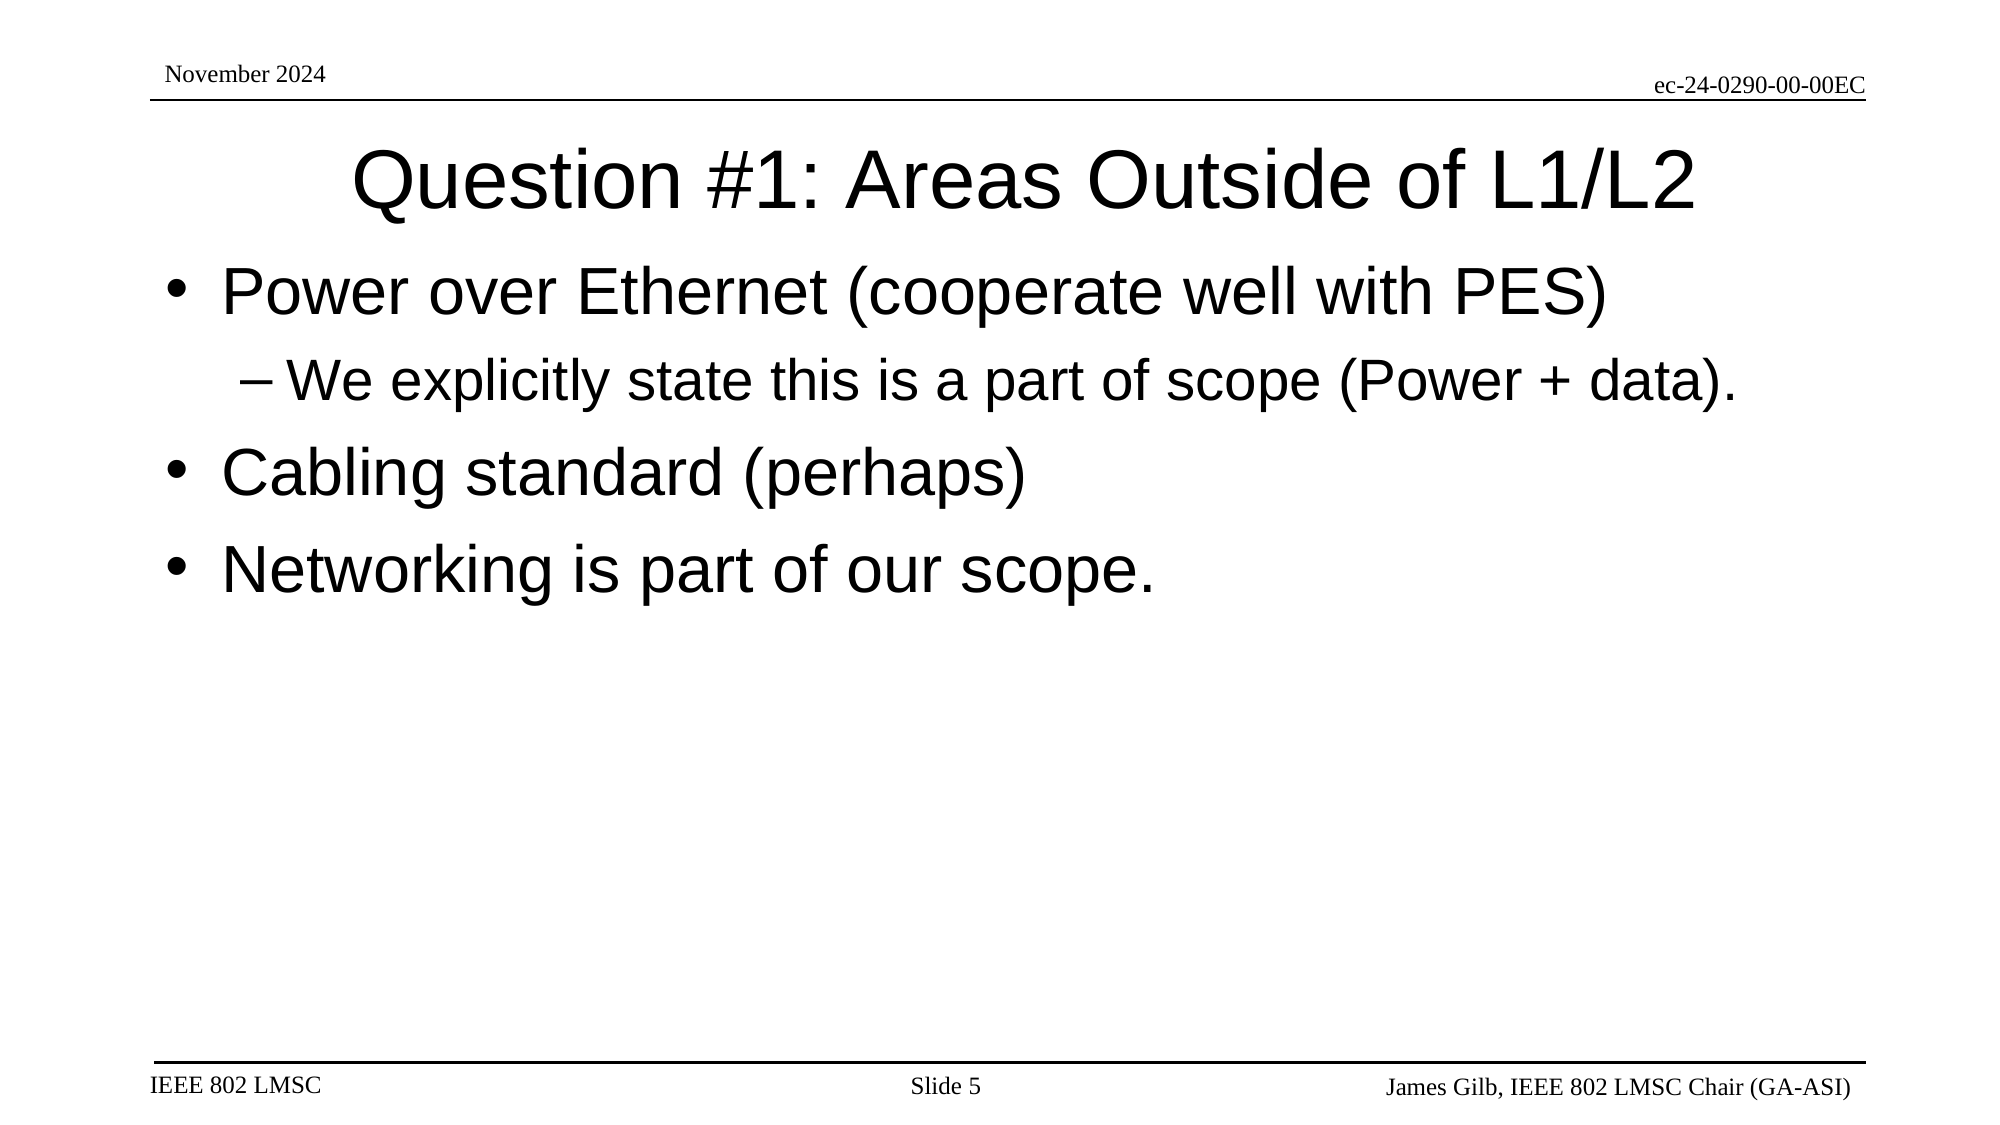

# Question #1: Areas Outside of L1/L2
Power over Ethernet (cooperate well with PES)
We explicitly state this is a part of scope (Power + data).
Cabling standard (perhaps)
Networking is part of our scope.
5